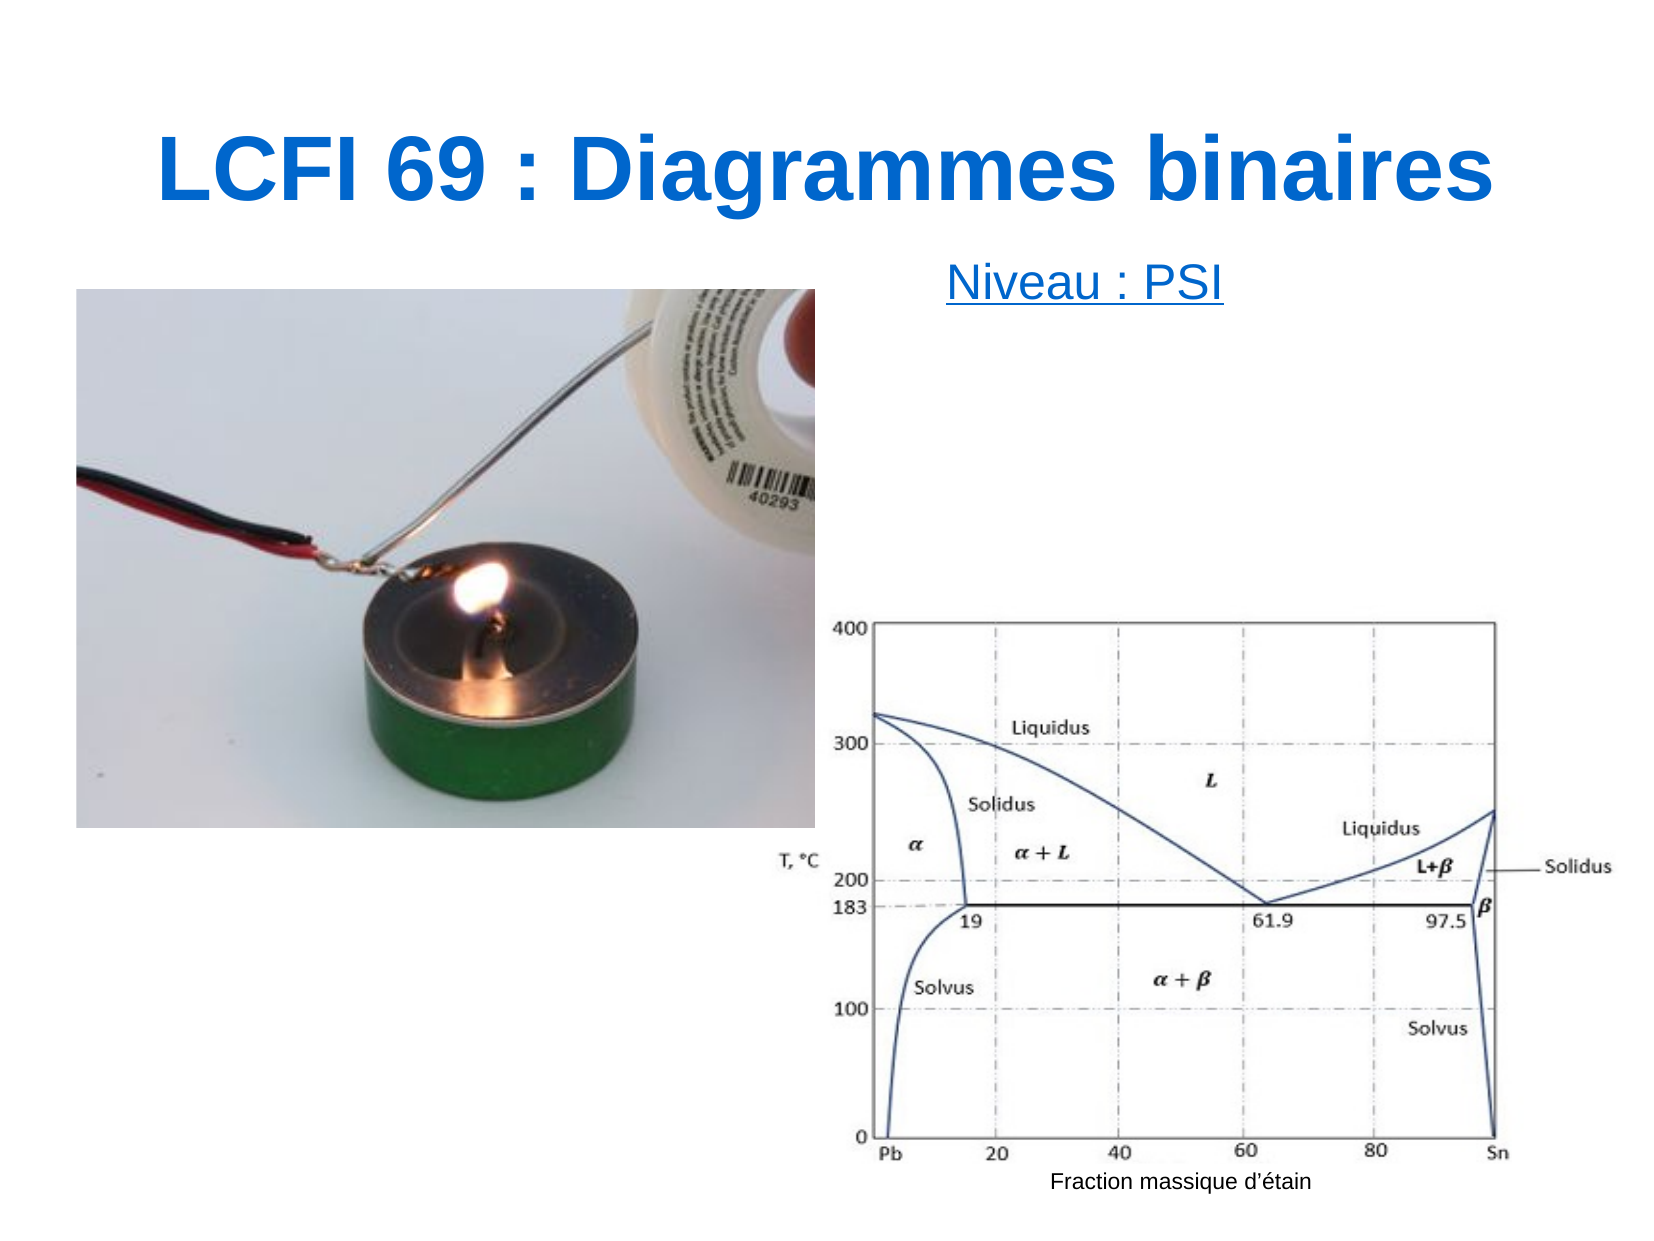

# LCFI 69 : Diagrammes binaires Niveau : PSI
Fraction massique d’étain